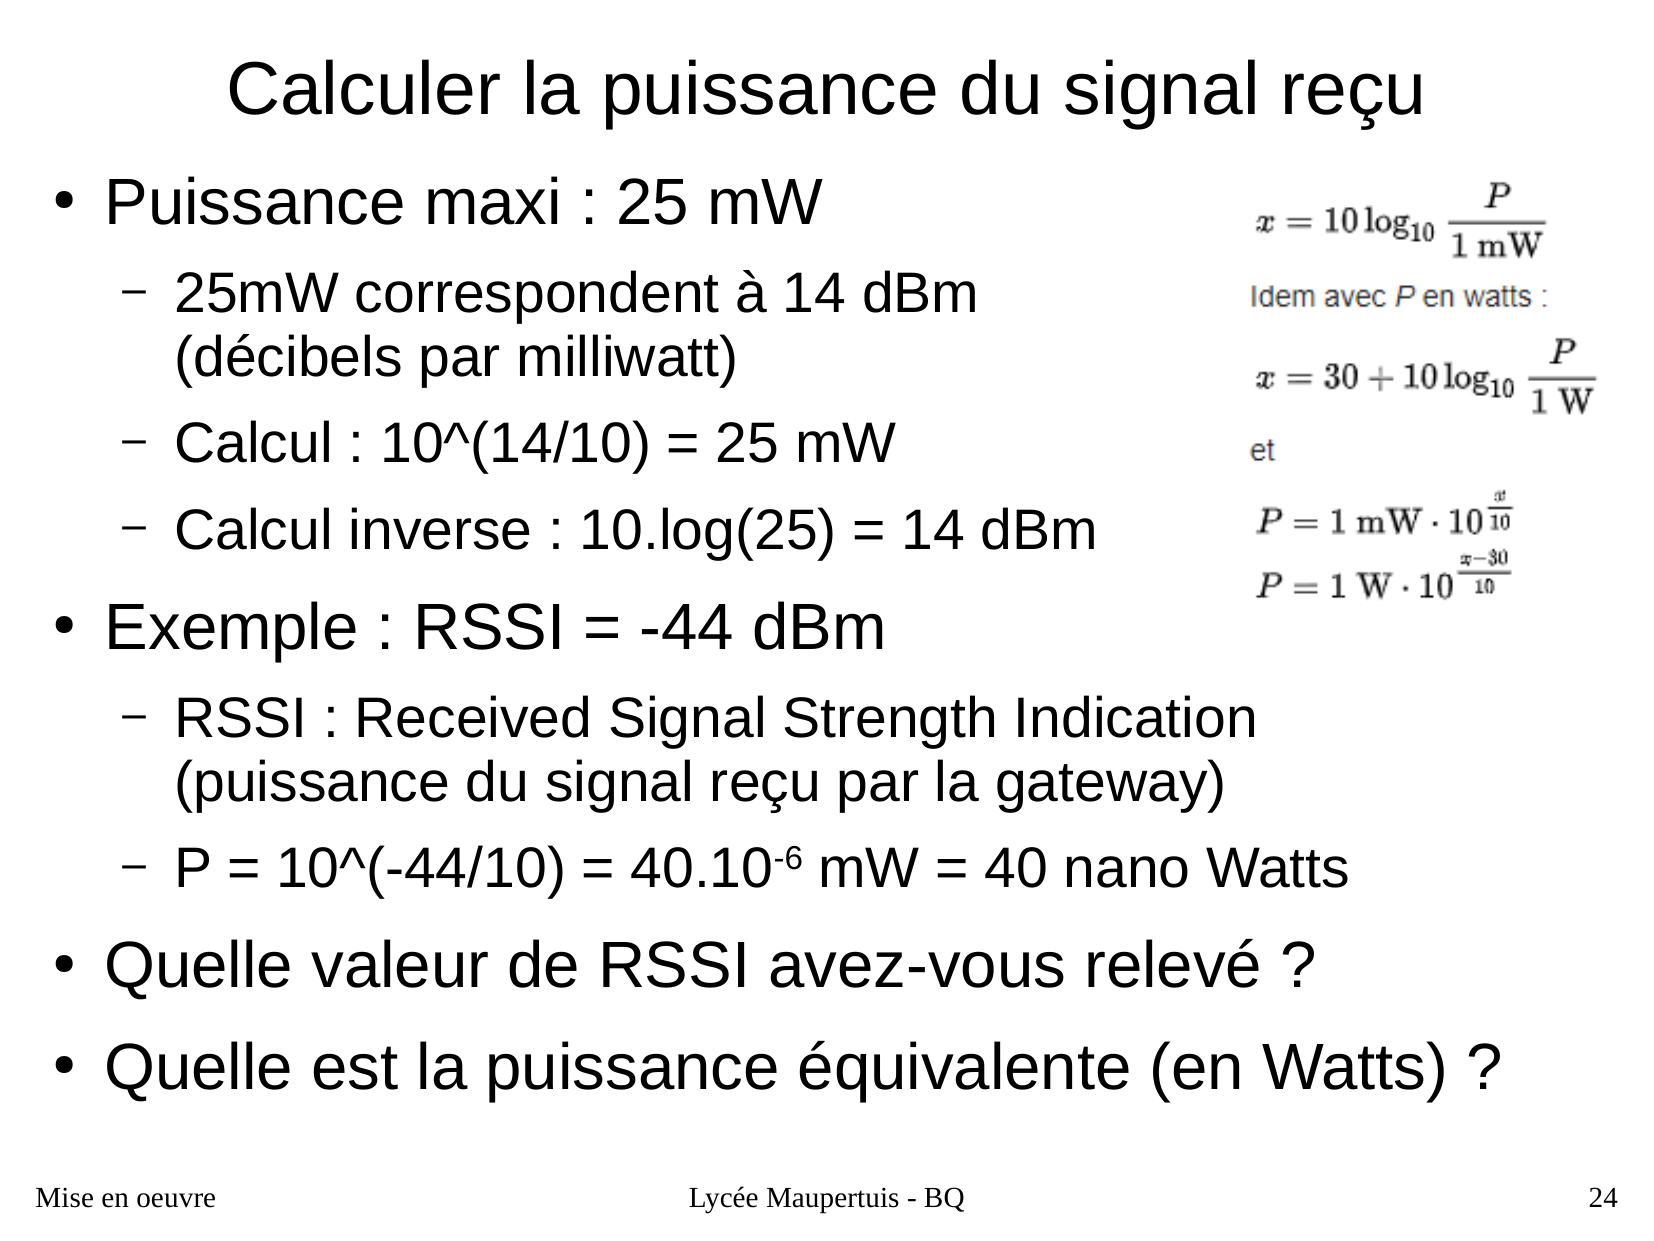

# Calculer la puissance du signal reçu
Puissance maxi : 25 mW
25mW correspondent à 14 dBm
(décibels par milliwatt)
Calcul : 10^(14/10) = 25 mW
Calcul inverse : 10.log(25) = 14 dBm
Exemple : RSSI = -44 dBm
RSSI : Received Signal Strength Indication (puissance du signal reçu par la gateway)
P = 10^(-44/10) = 40.10-6 mW = 40 nano Watts
Quelle valeur de RSSI avez-vous relevé ?
Quelle est la puissance équivalente (en Watts) ?
Mise en oeuvre
Lycée Maupertuis - BQ
24